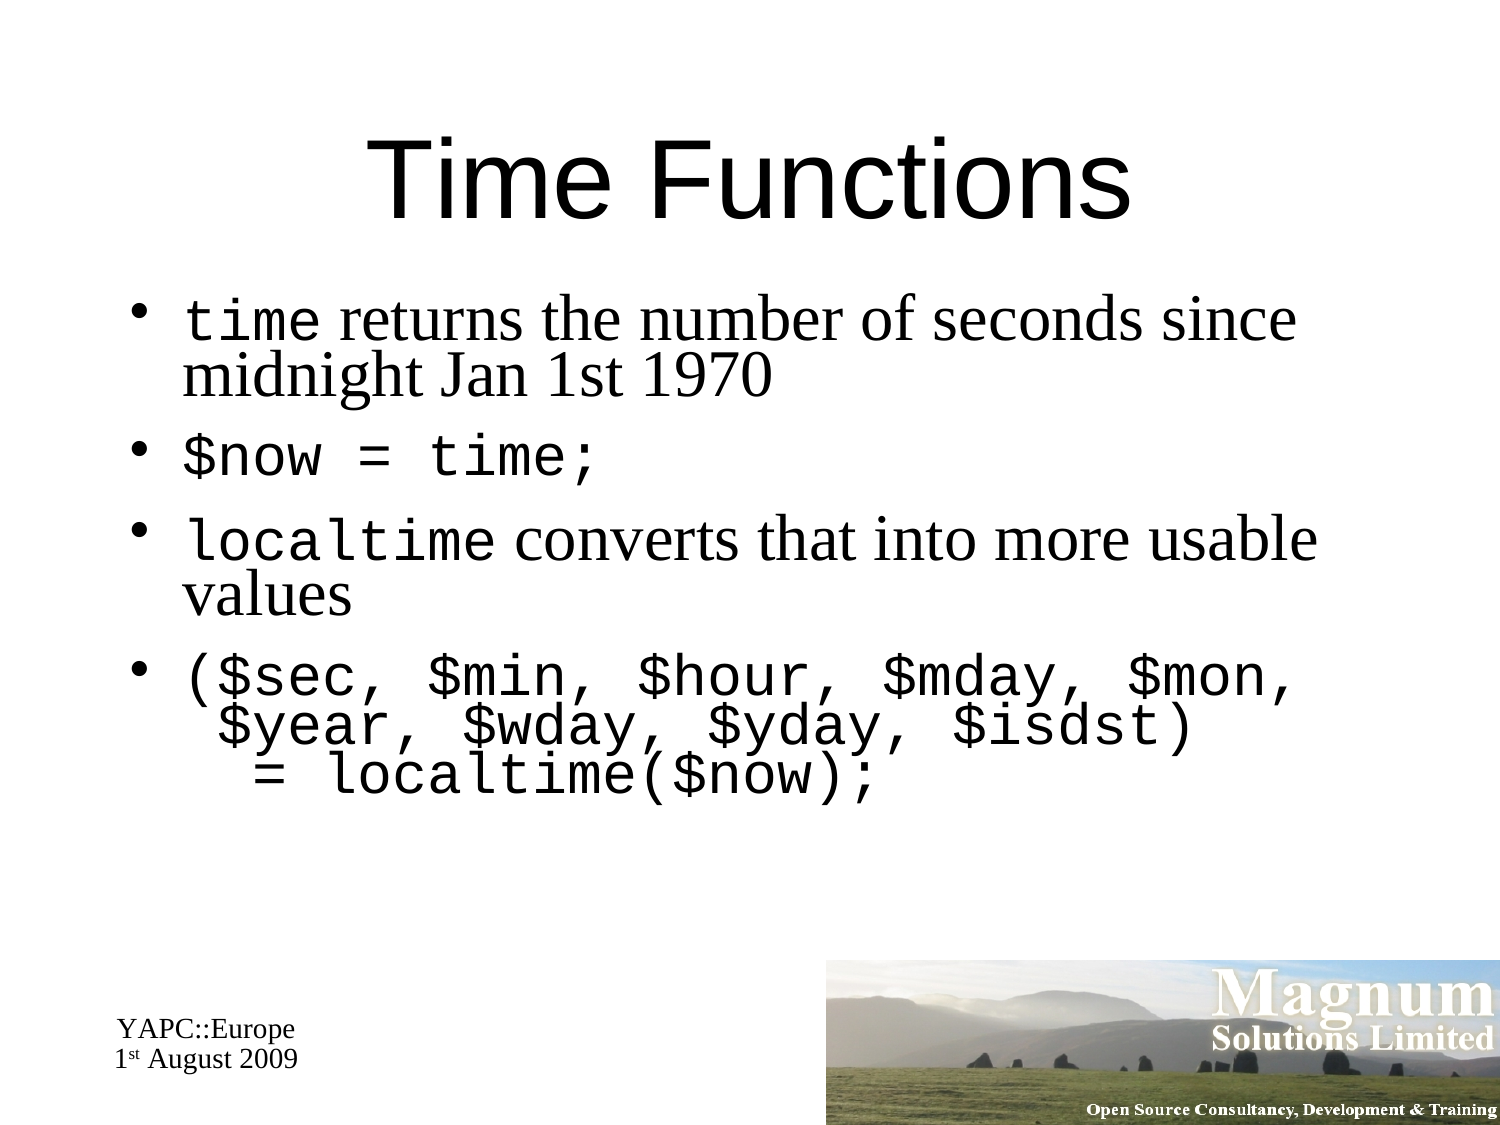

# Time Functions
time returns the number of seconds since midnight Jan 1st 1970
$now = time;
localtime converts that into more usable values
($sec, $min, $hour, $mday, $mon,
 $year, $wday, $yday, $isdst)
 = localtime($now);
70